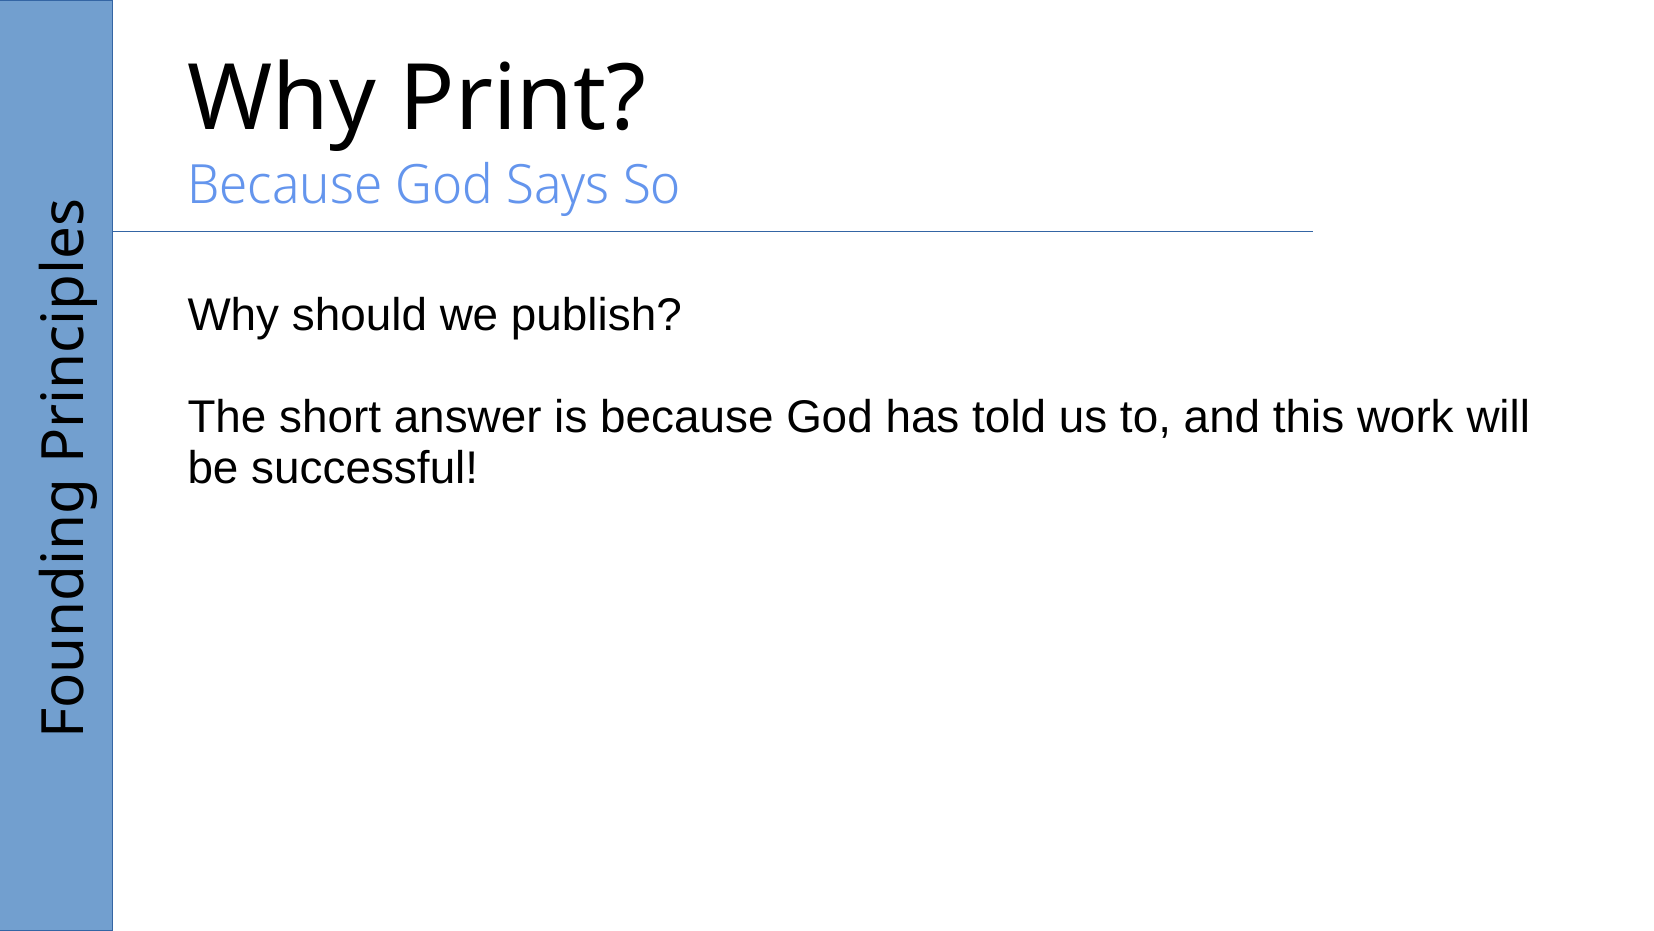

# Why Print?
Because God Says So
Why should we publish?
The short answer is because God has told us to, and this work will be successful!
Founding Principles